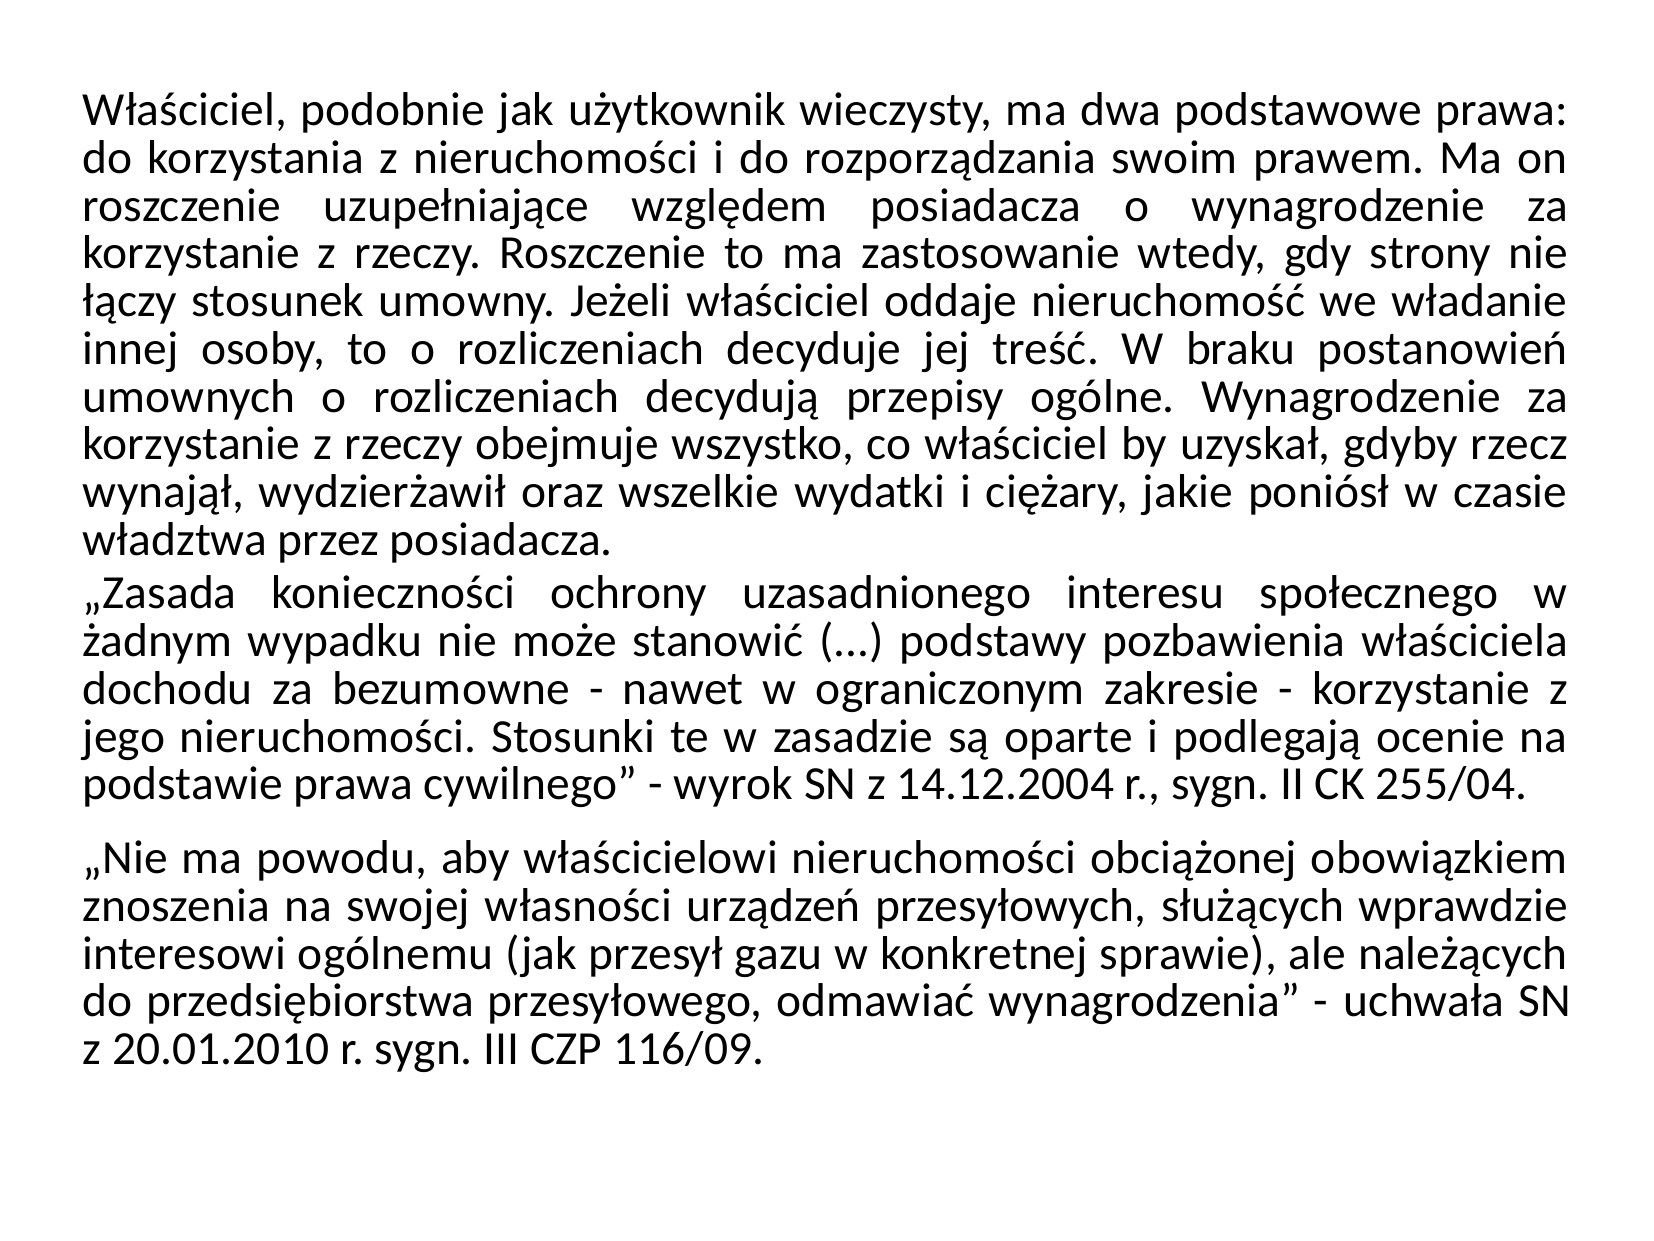

#
Właściciel, podobnie jak użytkownik wieczysty, ma dwa podstawowe prawa: do korzystania z nieruchomości i do rozporządzania swoim prawem. Ma on roszczenie uzupełniające względem posiadacza o wynagrodzenie za korzystanie z rzeczy. Roszczenie to ma zastosowanie wtedy, gdy strony nie łączy stosunek umowny. Jeżeli właściciel oddaje nieruchomość we władanie innej osoby, to o rozliczeniach decyduje jej treść. W braku postanowień umownych o rozliczeniach decydują przepisy ogólne. Wynagrodzenie za korzystanie z rzeczy obejmuje wszystko, co właściciel by uzyskał, gdyby rzecz wynajął, wydzierżawił oraz wszelkie wydatki i ciężary, jakie poniósł w czasie władztwa przez posiadacza.
„Zasada konieczności ochrony uzasadnionego interesu społecznego w żadnym wypadku nie może stanowić (...) podstawy pozbawienia właściciela dochodu za bezumowne - nawet w ograniczonym zakresie - korzystanie z jego nieruchomości. Stosunki te w zasadzie są oparte i podlegają ocenie na podstawie prawa cywilnego” - wyrok SN z 14.12.2004 r., sygn. II CK 255/04.
„Nie ma powodu, aby właścicielowi nieruchomości obciążonej obowiązkiem znoszenia na swojej własności urządzeń przesyłowych, służących wprawdzie interesowi ogólnemu (jak przesył gazu w konkretnej sprawie), ale należących do przedsiębiorstwa przesyłowego, odmawiać wynagrodzenia” - uchwała SN z 20.01.2010 r. sygn. III CZP 116/09.